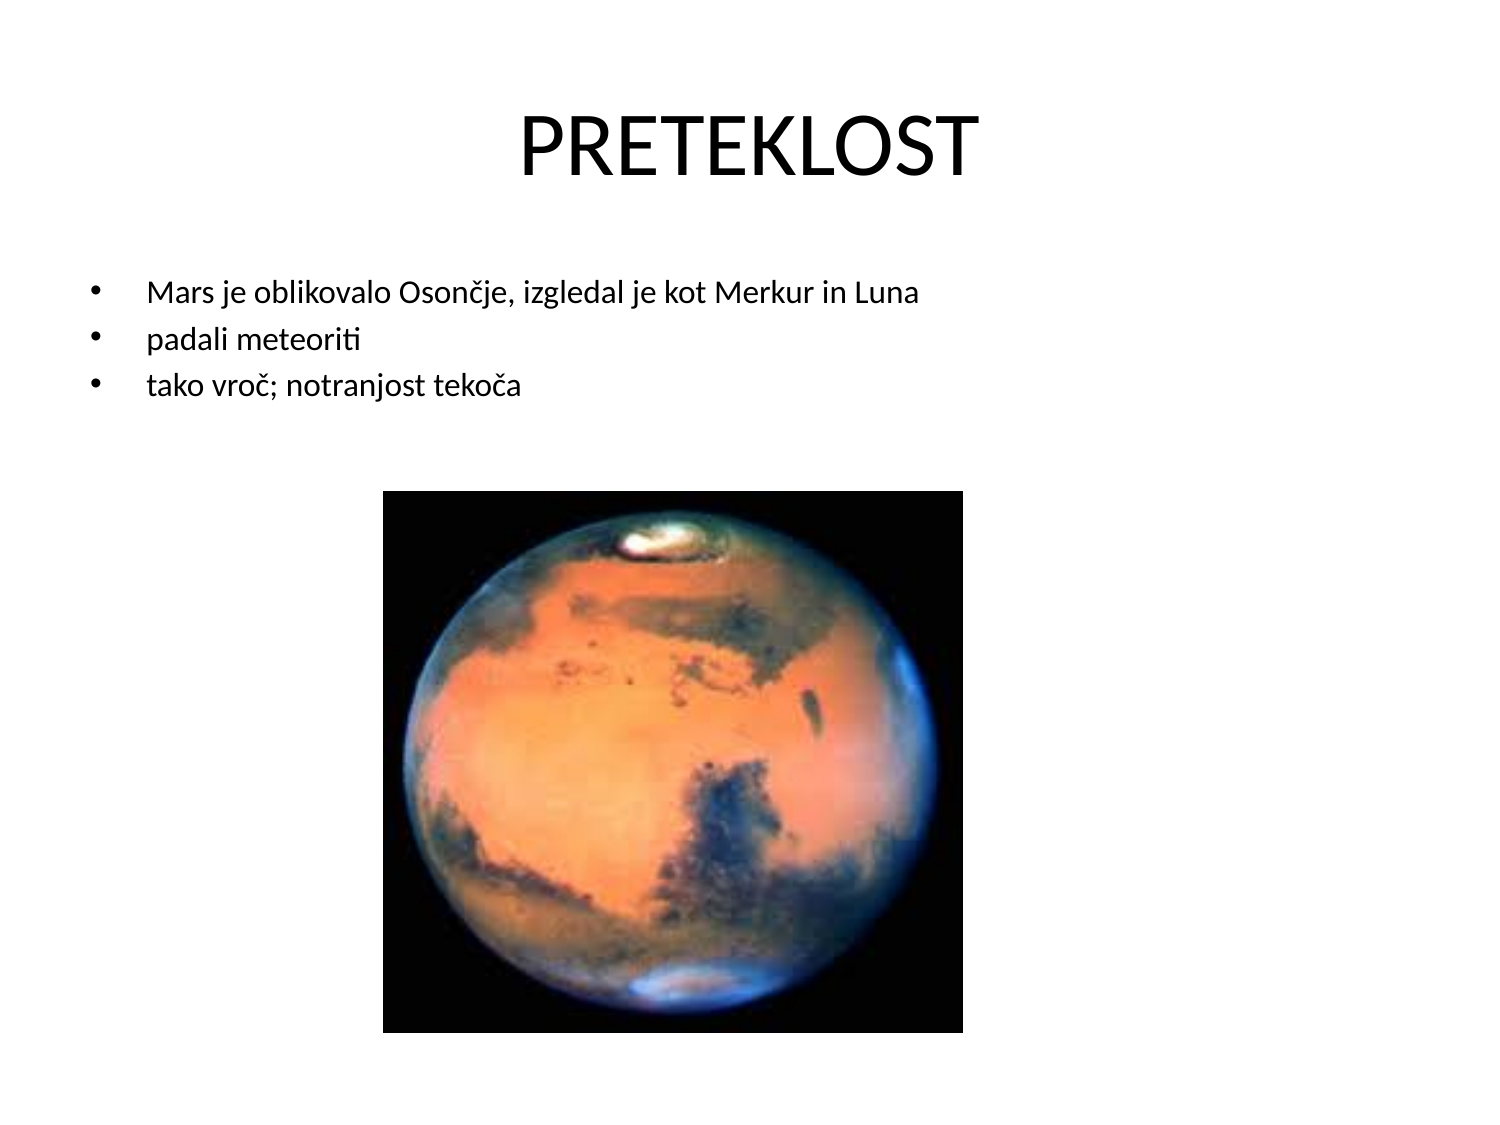

# PRETEKLOST
Mars je oblikovalo Osončje, izgledal je kot Merkur in Luna
padali meteoriti
tako vroč; notranjost tekoča